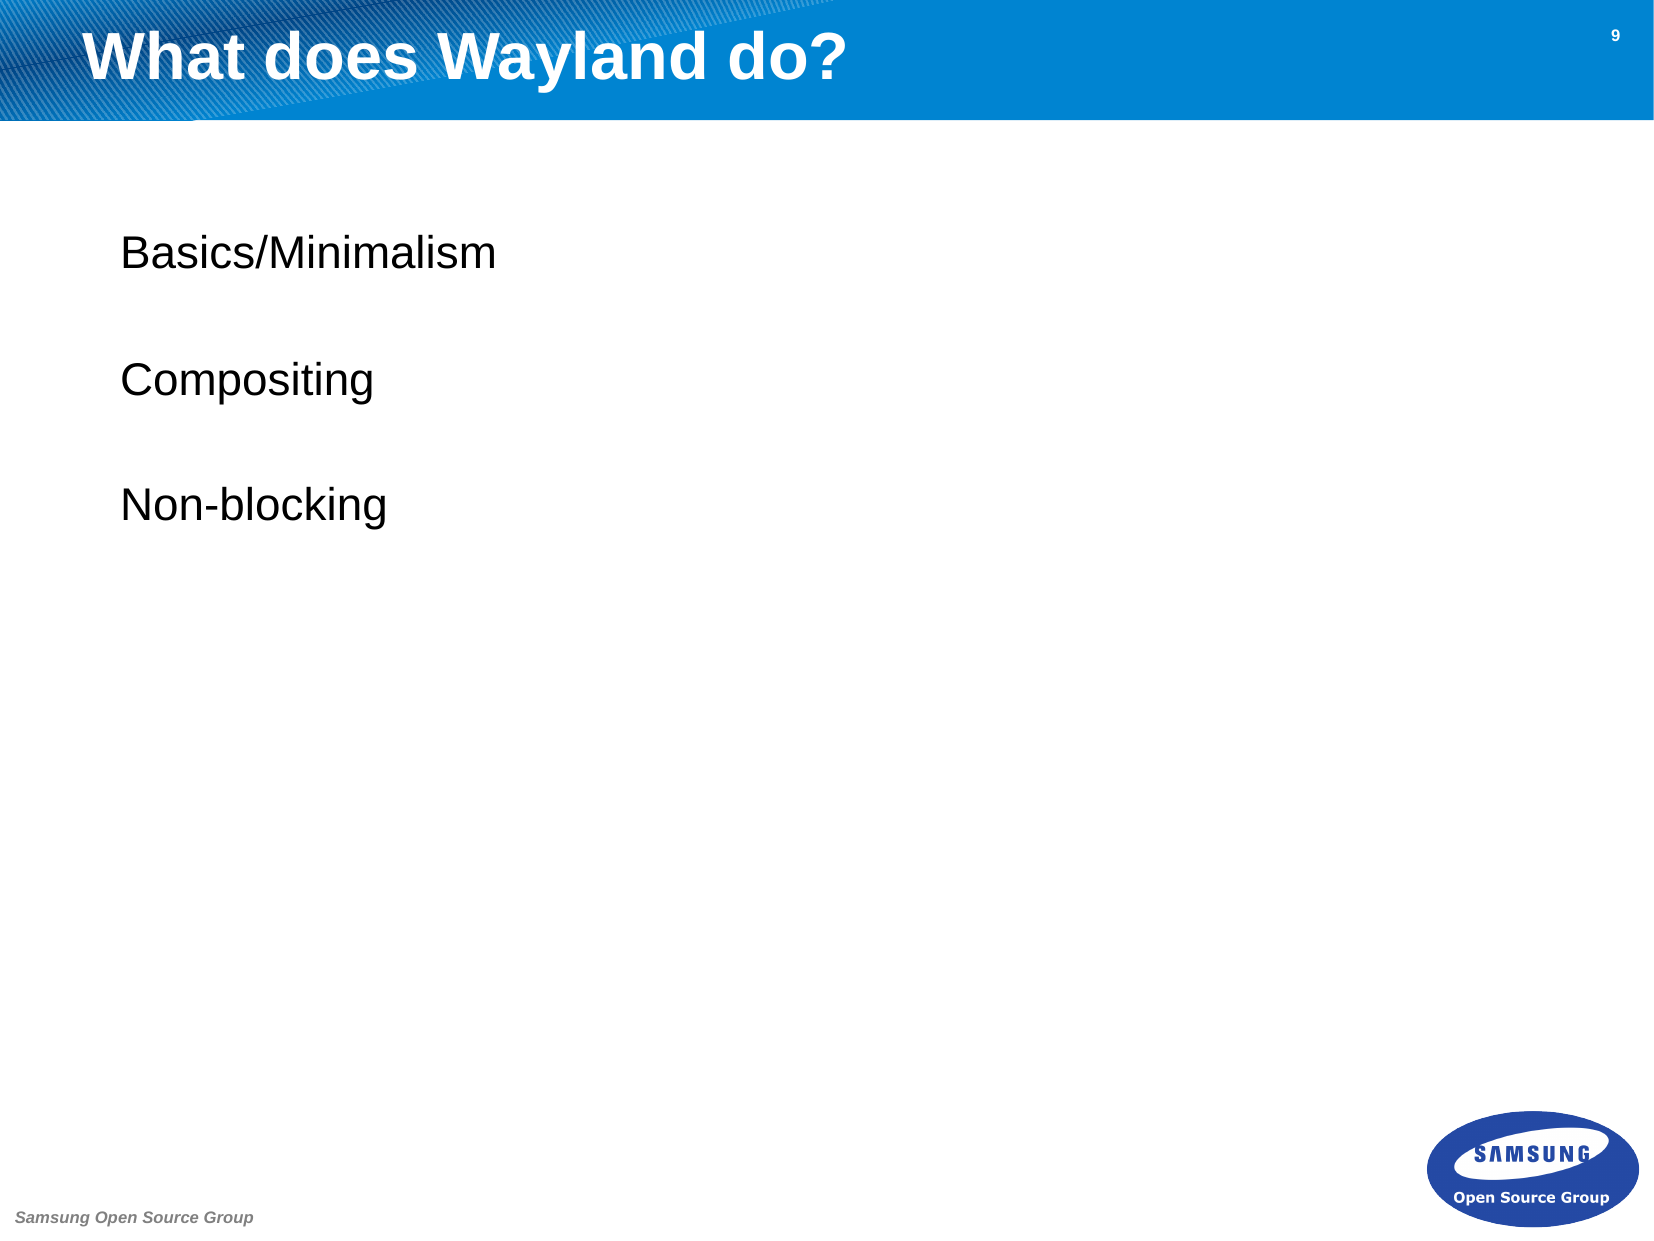

# What does Wayland do?
Basics/Minimalism
Compositing
Non-blocking